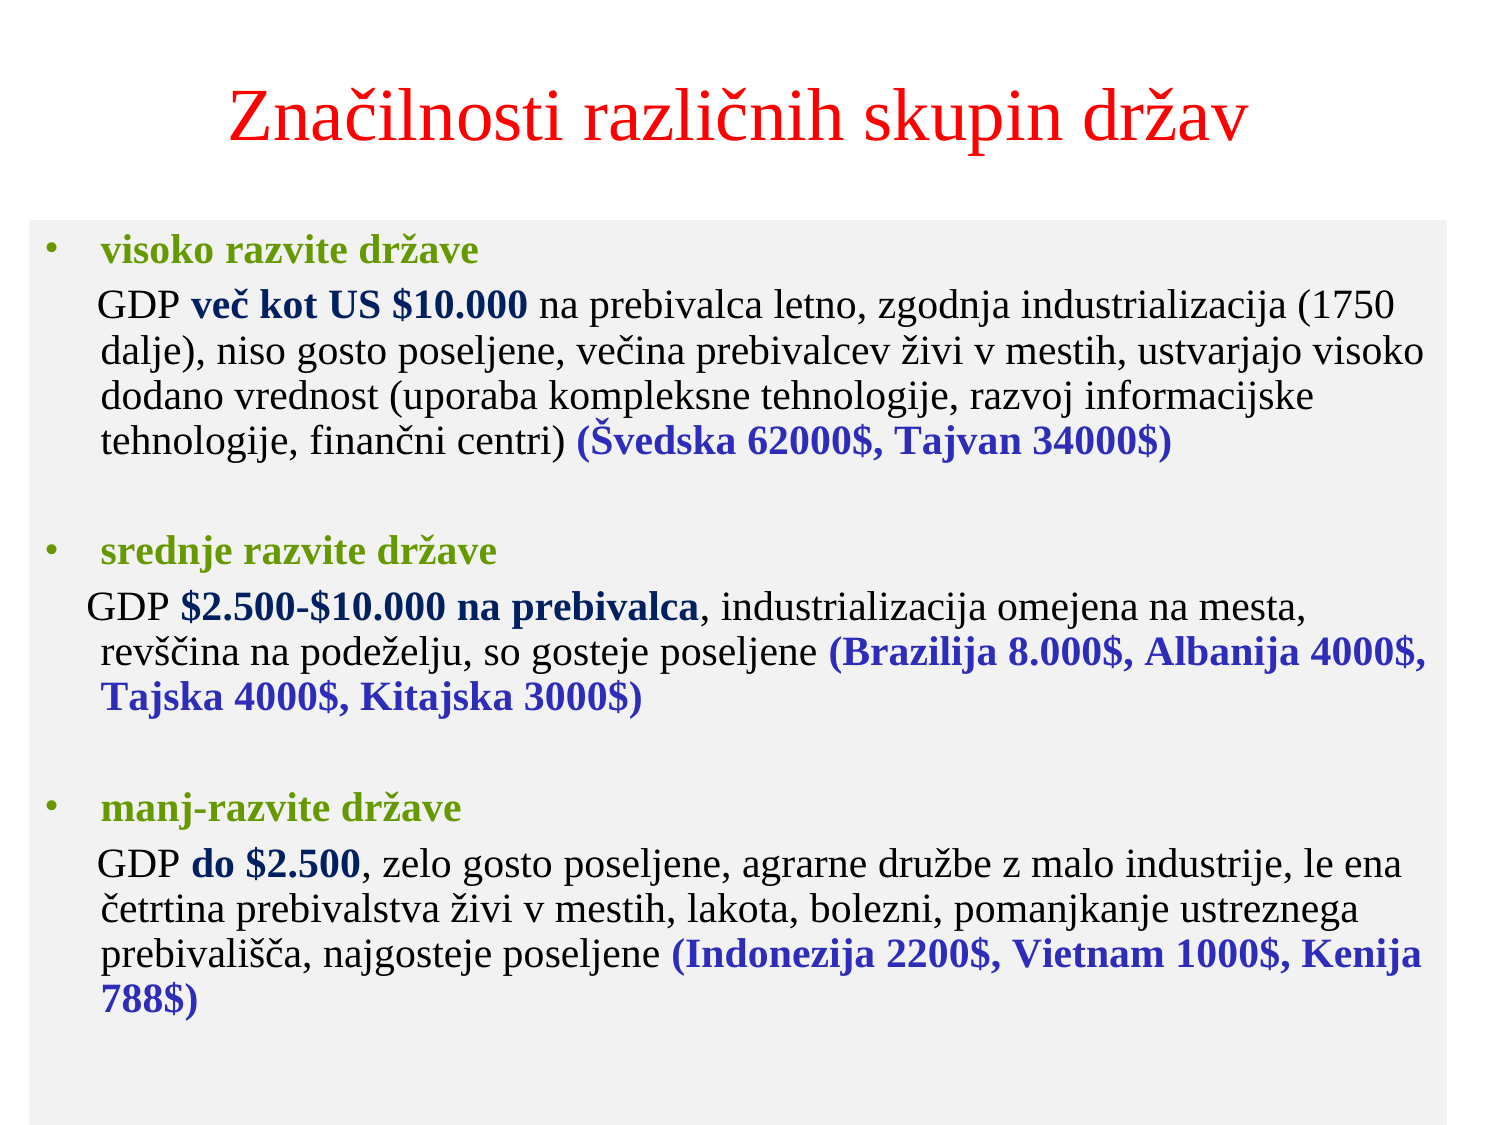

# Značilnosti različnih skupin držav
visoko razvite države
 GDP več kot US $10.000 na prebivalca letno, zgodnja industrializacija (1750 dalje), niso gosto poseljene, večina prebivalcev živi v mestih, ustvarjajo visoko dodano vrednost (uporaba kompleksne tehnologije, razvoj informacijske tehnologije, finančni centri) (Švedska 62000$, Tajvan 34000$)
srednje razvite države
 GDP $2.500-$10.000 na prebivalca, industrializacija omejena na mesta, revščina na podeželju, so gosteje poseljene (Brazilija 8.000$, Albanija 4000$, Tajska 4000$, Kitajska 3000$)
manj-razvite države
 GDP do $2.500, zelo gosto poseljene, agrarne družbe z malo industrije, le ena četrtina prebivalstva živi v mestih, lakota, bolezni, pomanjkanje ustreznega prebivališča, najgosteje poseljene (Indonezija 2200$, Vietnam 1000$, Kenija 788$)